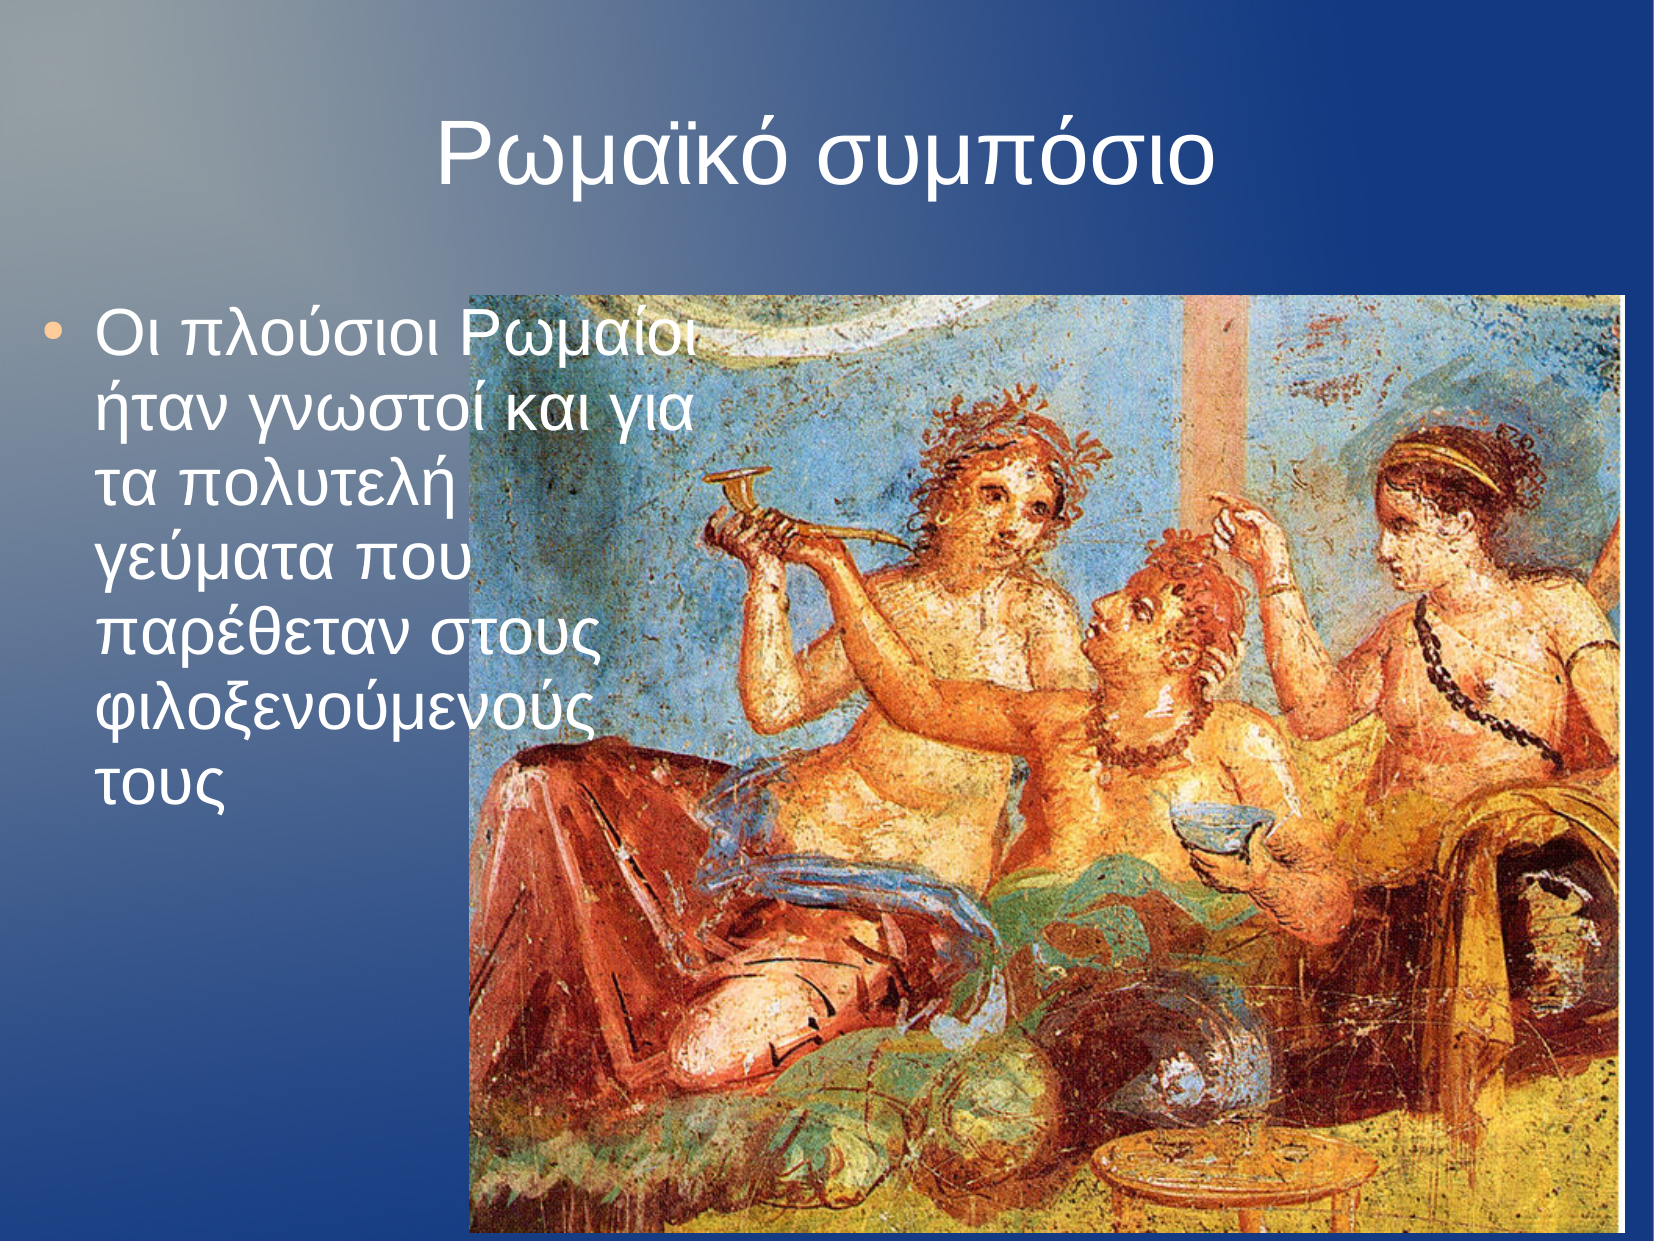

# Ρωμαϊκό συμπόσιο
Οι πλούσιοι Ρωμαίοι ήταν γνωστοί και για τα πολυτελή γεύματα που παρέθεταν στους φιλοξενούμενούς τους